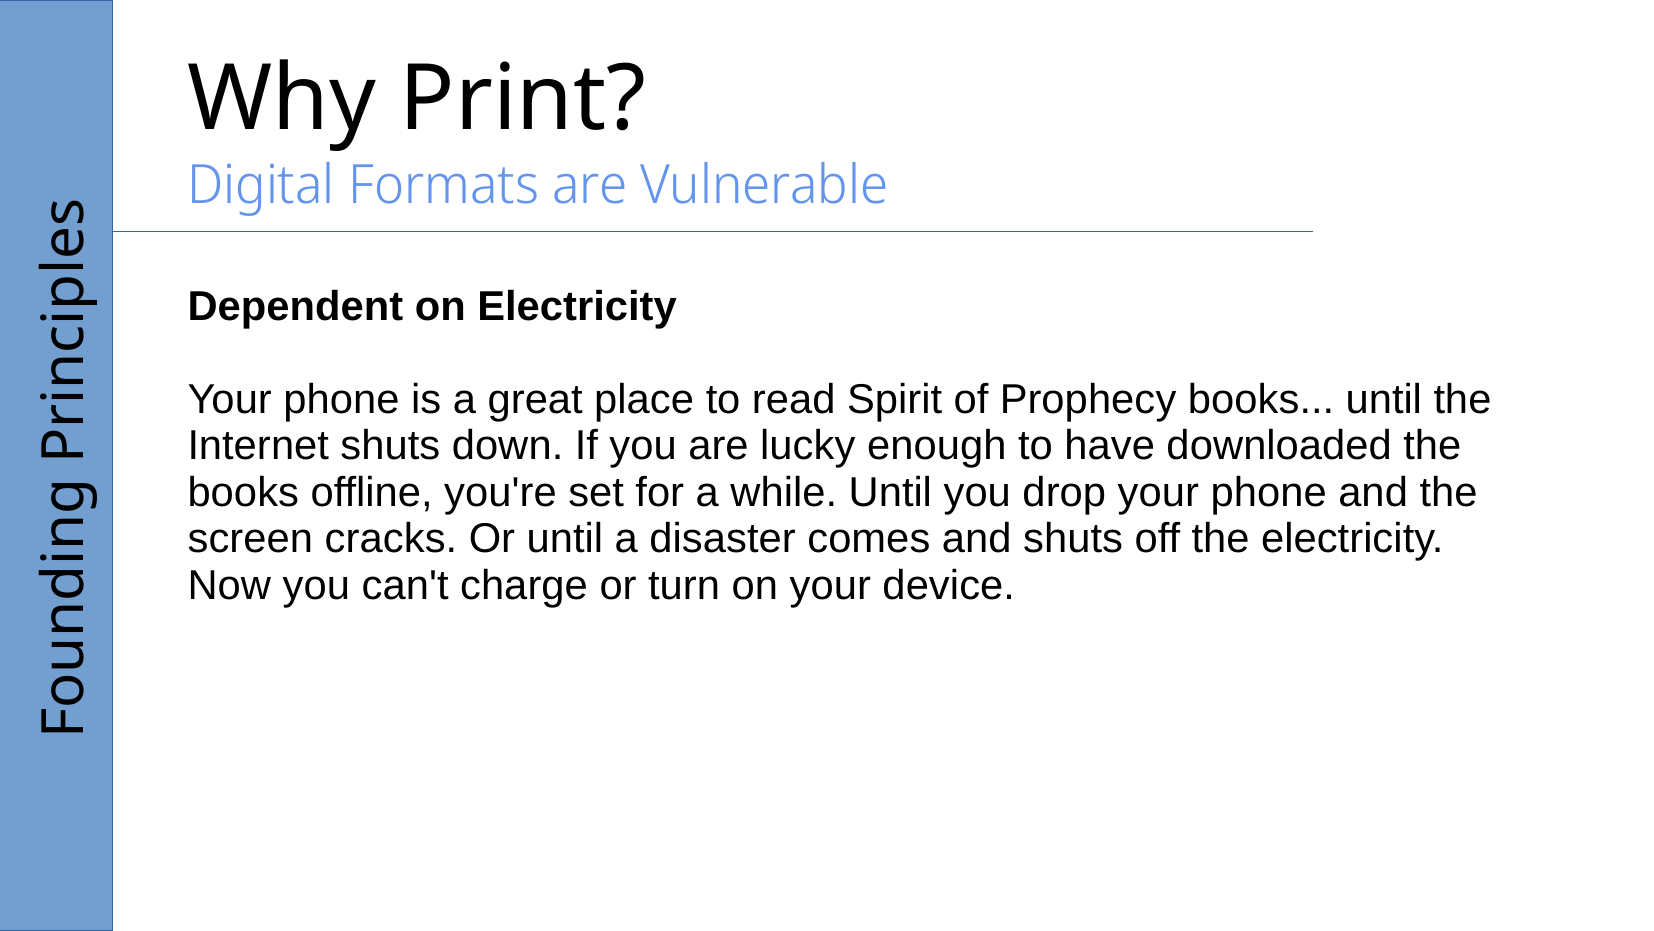

# Why Print?
Digital Formats are Vulnerable
Dependent on Electricity
Your phone is a great place to read Spirit of Prophecy books... until the Internet shuts down. If you are lucky enough to have downloaded the books offline, you're set for a while. Until you drop your phone and the screen cracks. Or until a disaster comes and shuts off the electricity. Now you can't charge or turn on your device.
Founding Principles